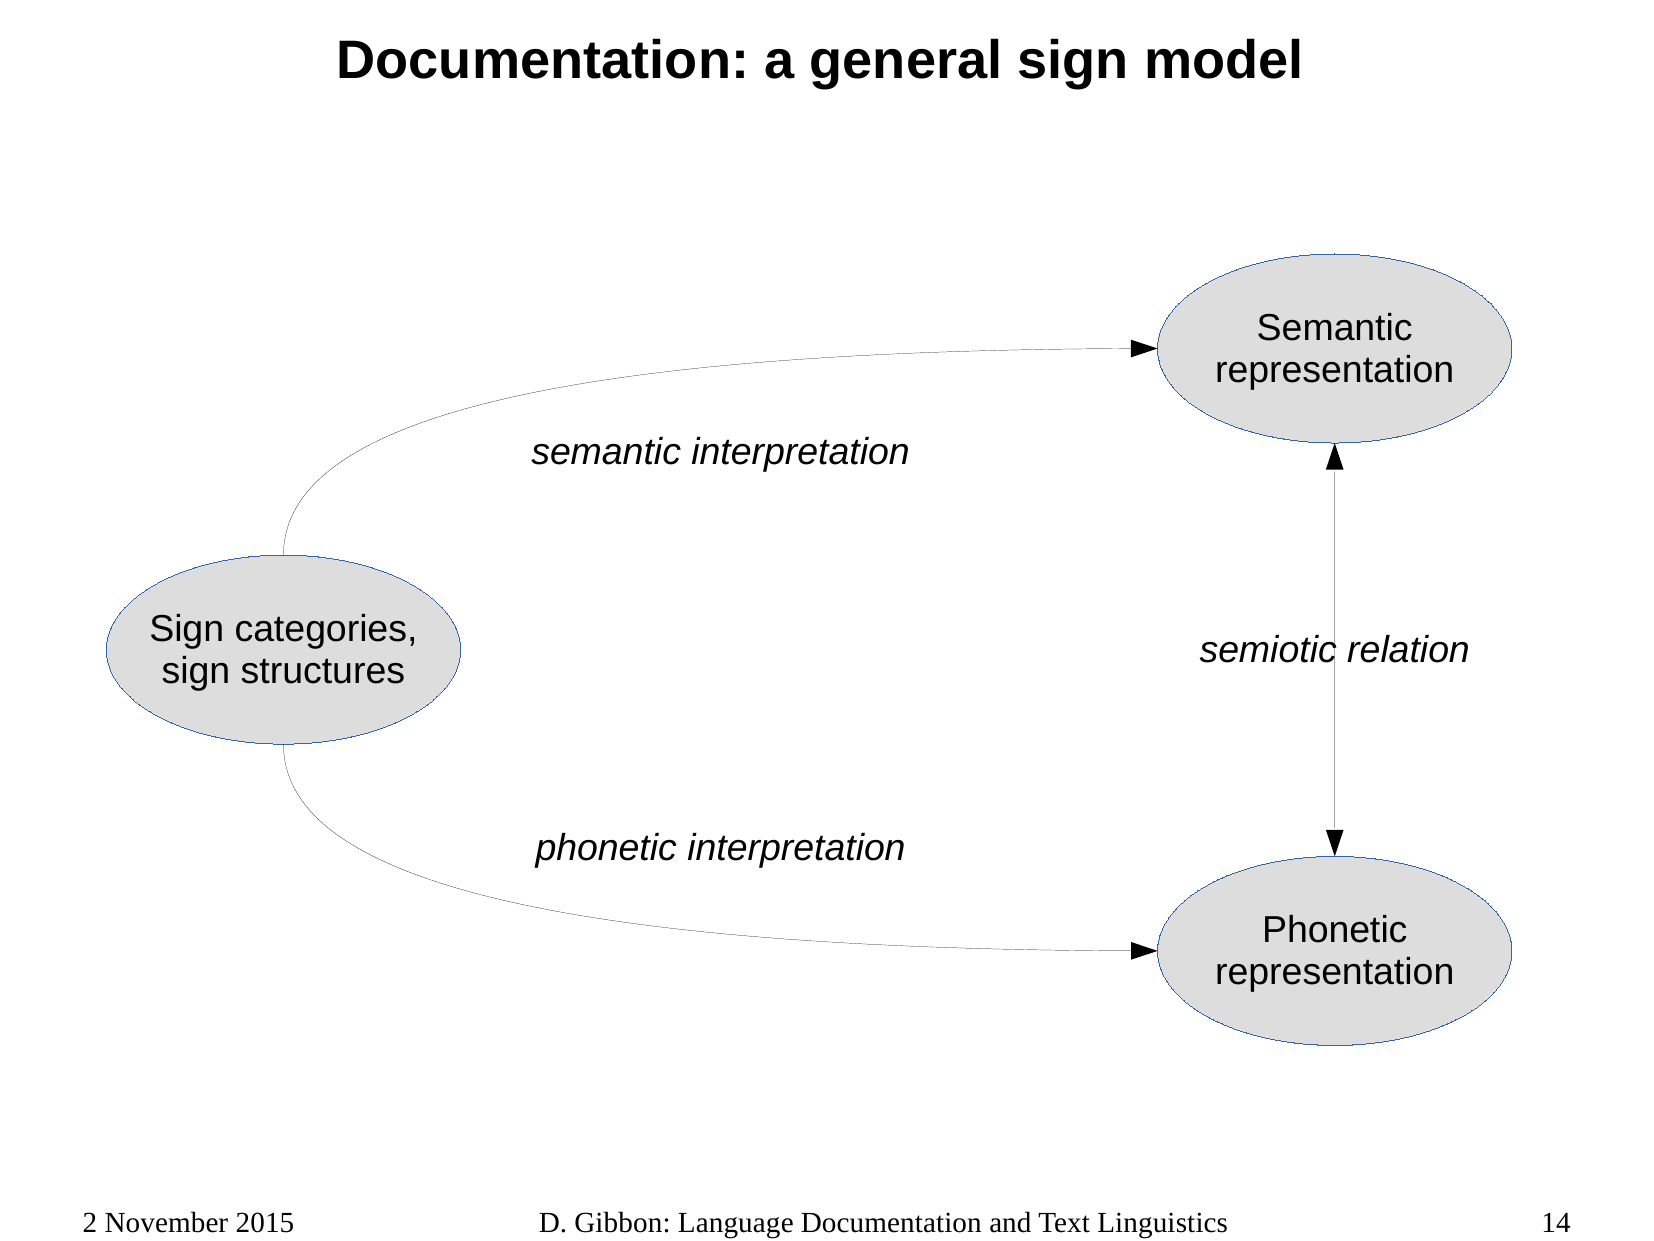

# Documentation: a general sign model
Semantic
representation
Sign categories,
sign structures
Phonetic
representation
2 November 2015
D. Gibbon: Language Documentation and Text Linguistics
14